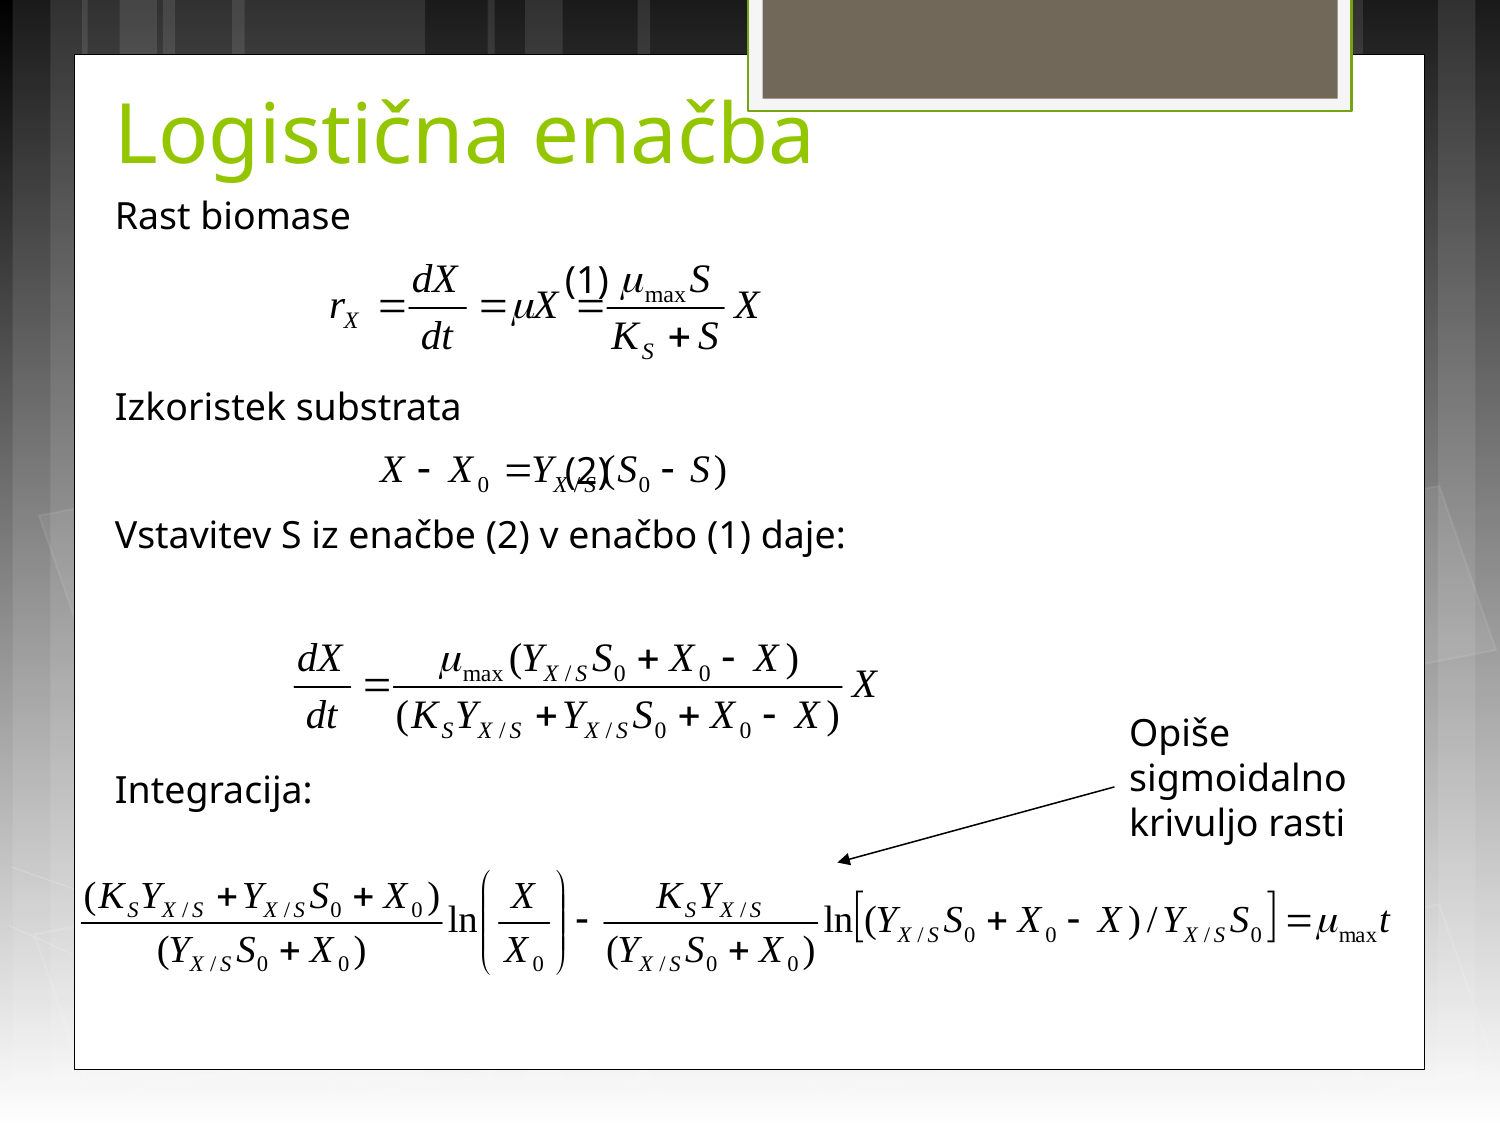

# Logistična enačba
Rast biomase
						(1)
Izkoristek substrata
						(2)
Vstavitev S iz enačbe (2) v enačbo (1) daje:
Integracija:
Opiše sigmoidalno krivuljo rasti